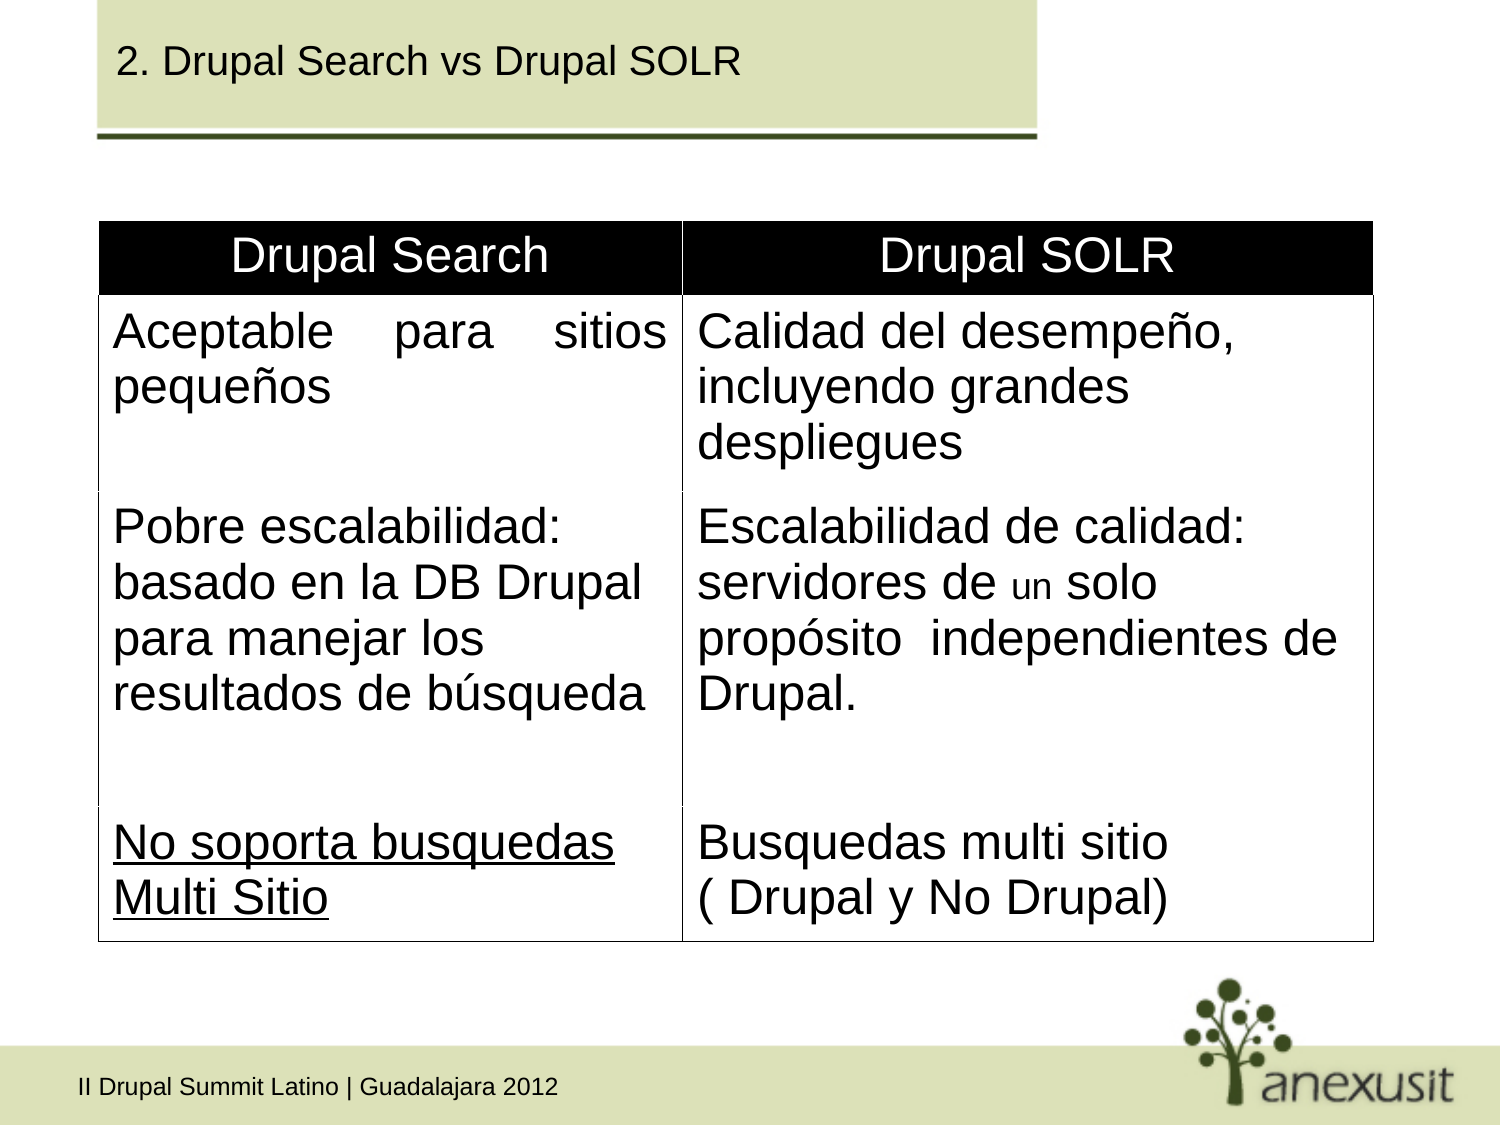

2. Drupal Search vs Drupal SOLR
| Drupal Search | Drupal SOLR |
| --- | --- |
| Aceptable para sitios pequeños | Calidad del desempeño, incluyendo grandes despliegues |
| Pobre escalabilidad: basado en la DB Drupal para manejar los resultados de búsqueda | Escalabilidad de calidad: servidores de un solo propósito independientes de Drupal. |
| No soporta busquedas Multi Sitio | Busquedas multi sitio ( Drupal y No Drupal) |
II Drupal Summit Latino | Guadalajara 2012